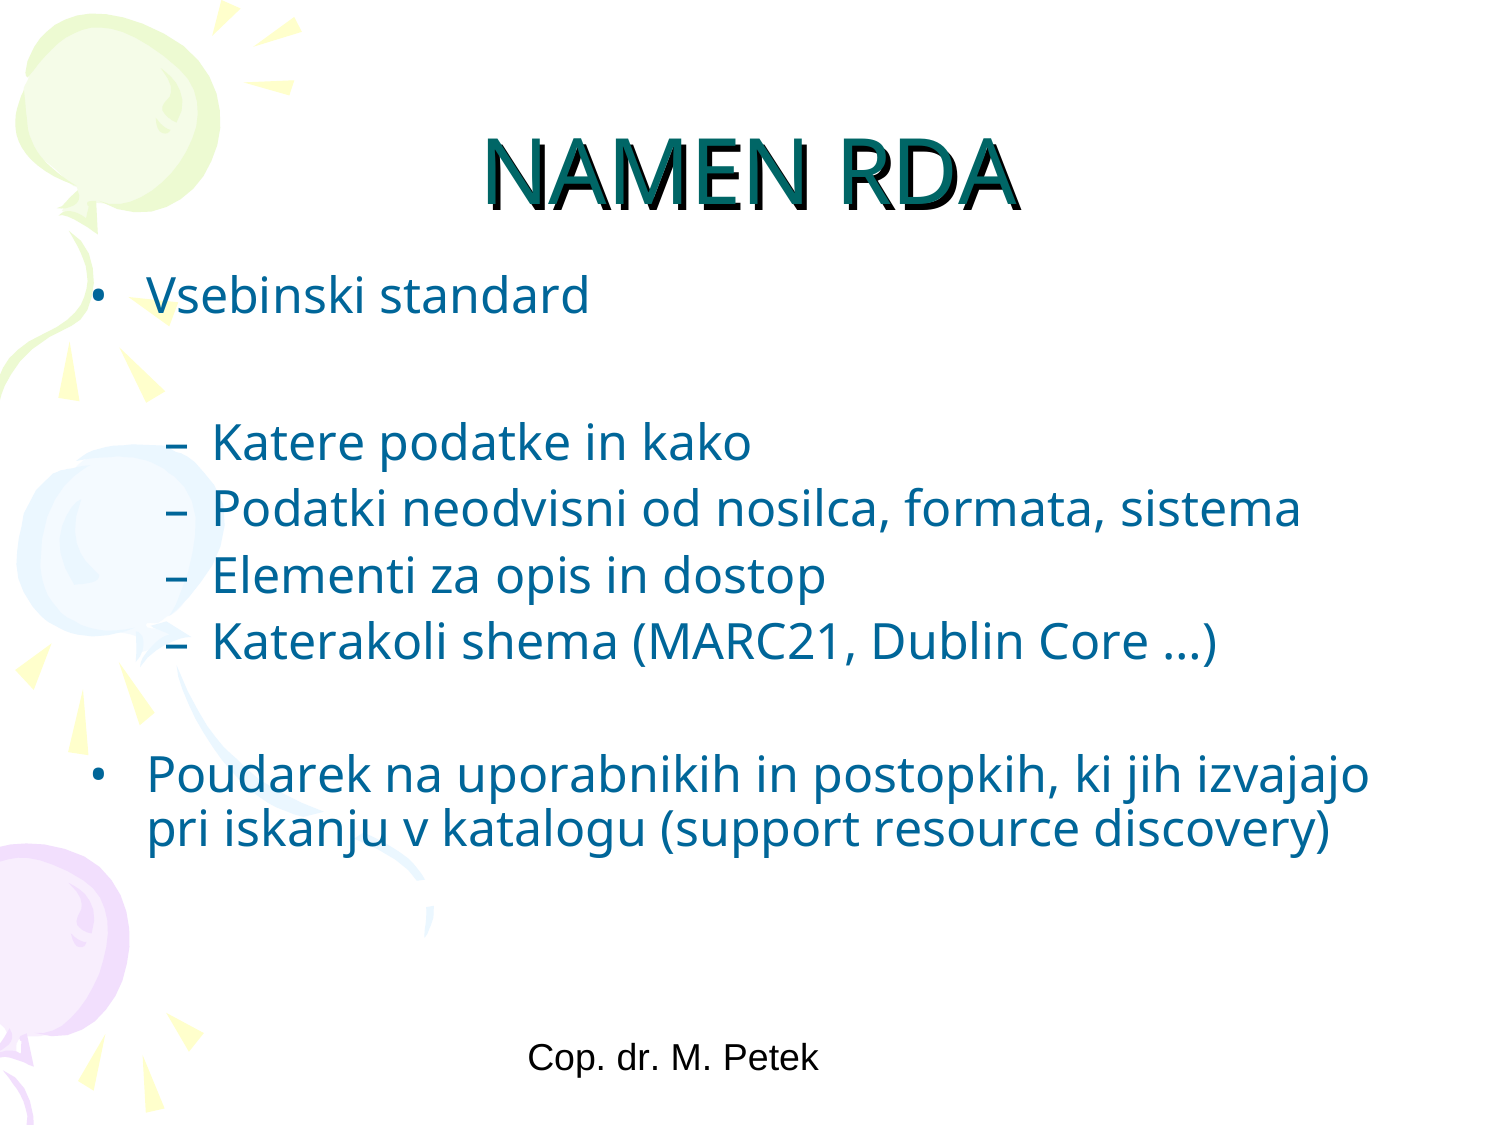

# NAMEN RDA
Vsebinski standard
Katere podatke in kako
Podatki neodvisni od nosilca, formata, sistema
Elementi za opis in dostop
Katerakoli shema (MARC21, Dublin Core …)
Poudarek na uporabnikih in postopkih, ki jih izvajajo pri iskanju v katalogu (support resource discovery)
Cop. dr. M. Petek